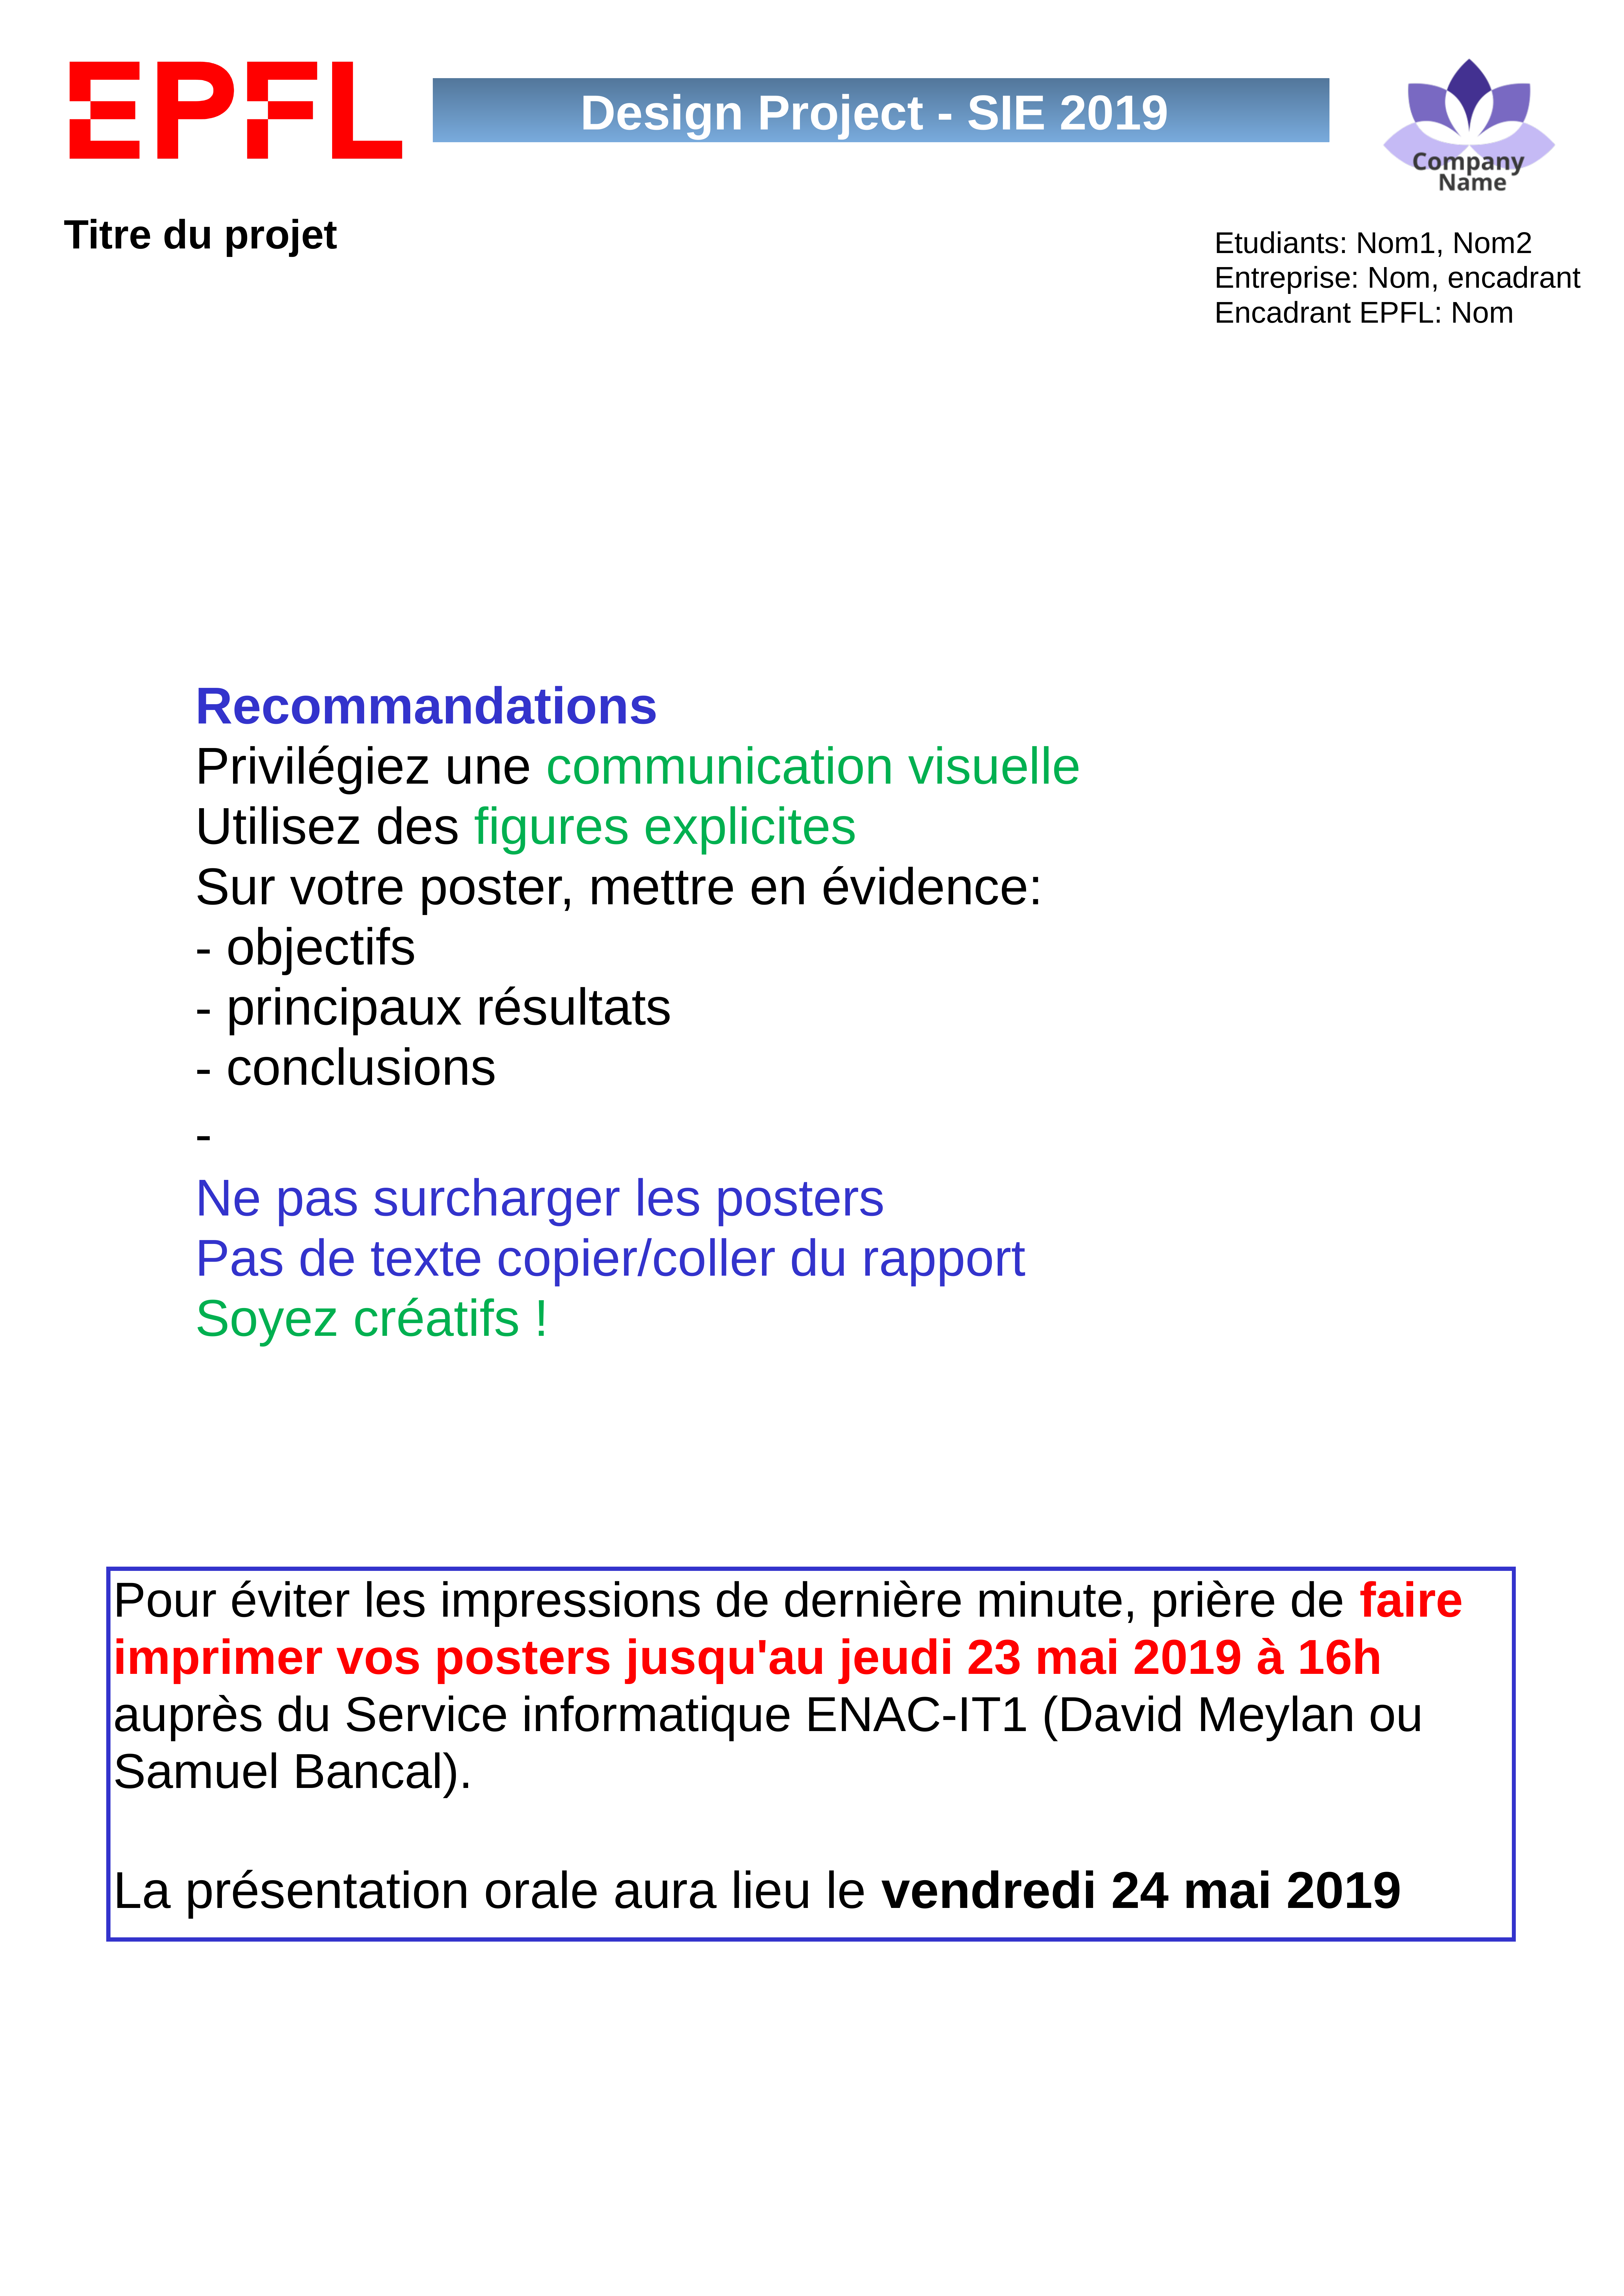

Titre du projet
Etudiants: Nom1, Nom2
Entreprise: Nom, encadrant
Encadrant EPFL: Nom
Recommandations
Privilégiez une communication visuelle
Utilisez des figures explicites
Sur votre poster, mettre en évidence:
 objectifs
 principaux résultats
 conclusions
Ne pas surcharger les posters
Pas de texte copier/coller du rapport
Soyez créatifs !
Pour éviter les impressions de dernière minute, prière de faire imprimer vos posters jusqu'au jeudi 23 mai 2019 à 16h auprès du Service informatique ENAC-IT1 (David Meylan ou Samuel Bancal).
La présentation orale aura lieu le vendredi 24 mai 2019